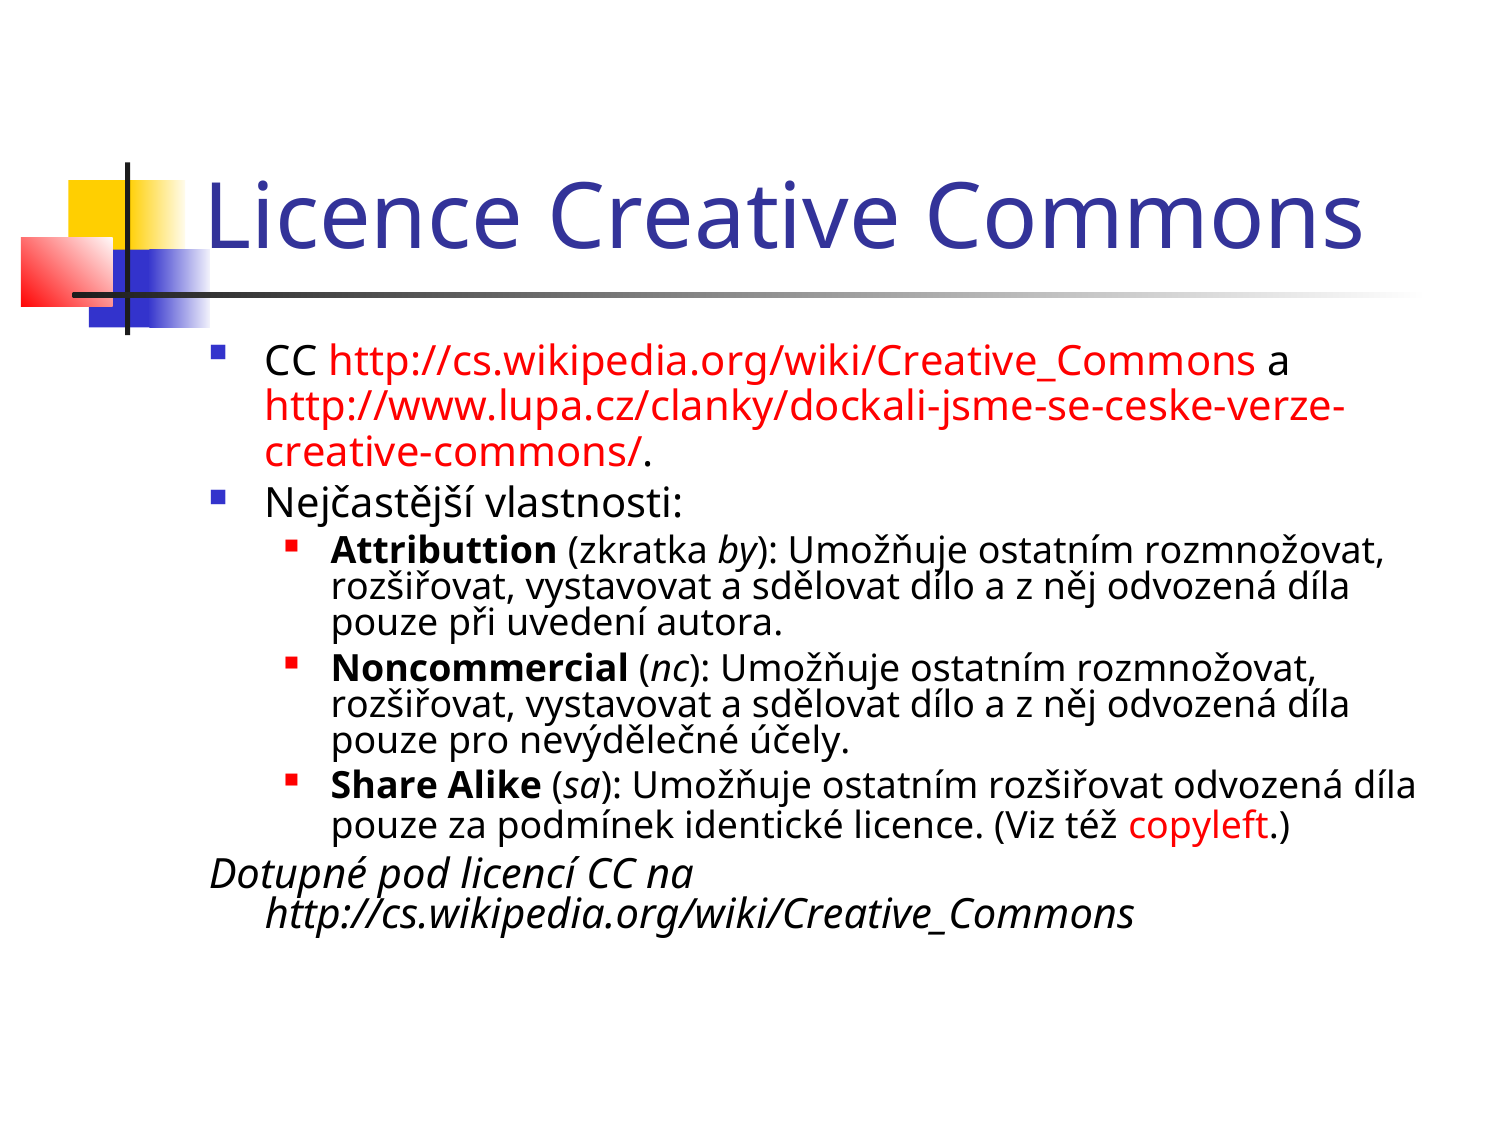

# Licence Creative Commons
CC http://cs.wikipedia.org/wiki/Creative_Commons a http://www.lupa.cz/clanky/dockali-jsme-se-ceske-verze-creative-commons/.
Nejčastější vlastnosti:
Attributtion (zkratka by): Umožňuje ostatním rozmnožovat, rozšiřovat, vystavovat a sdělovat dílo a z něj odvozená díla pouze při uvedení autora.
Noncommercial (nc): Umožňuje ostatním rozmnožovat, rozšiřovat, vystavovat a sdělovat dílo a z něj odvozená díla pouze pro nevýdělečné účely.
Share Alike (sa): Umožňuje ostatním rozšiřovat odvozená díla pouze za podmínek identické licence. (Viz též copyleft.)
Dotupné pod licencí CC na http://cs.wikipedia.org/wiki/Creative_Commons